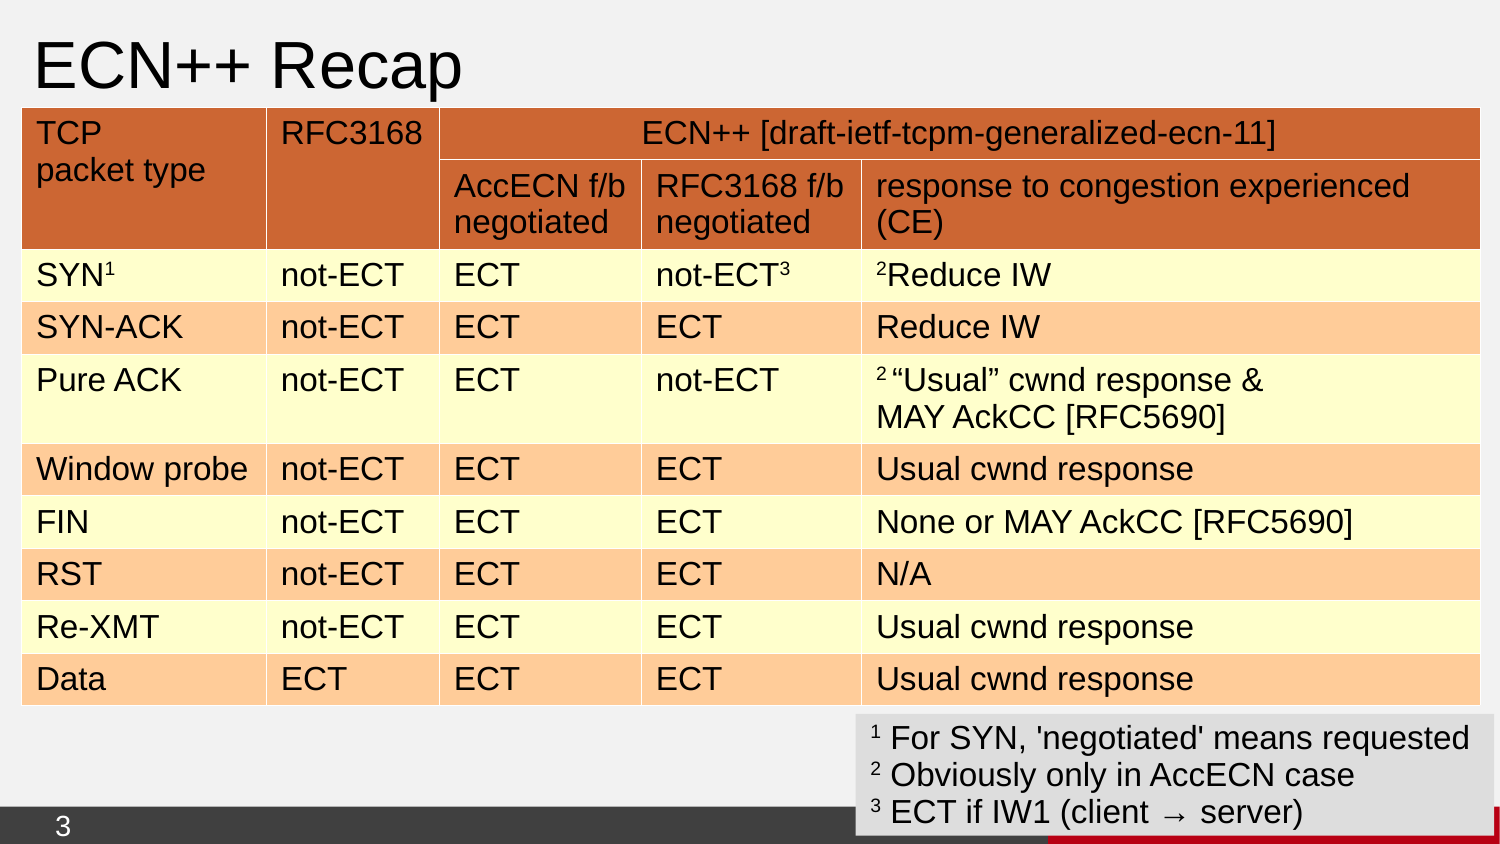

# ECN++ Recap
| TCP packet type | RFC3168 | ECN++ [draft-ietf-tcpm-generalized-ecn-11] | | |
| --- | --- | --- | --- | --- |
| | | AccECN f/b negotiated | RFC3168 f/b negotiated | response to congestion experienced (CE) |
| SYN1 | not-ECT | ECT | not-ECT3 | 2Reduce IW |
| SYN-ACK | not-ECT | ECT | ECT | Reduce IW |
| Pure ACK | not-ECT | ECT | not-ECT | 2 “Usual” cwnd response & MAY AckCC [RFC5690] |
| Window probe | not-ECT | ECT | ECT | Usual cwnd response |
| FIN | not-ECT | ECT | ECT | None or MAY AckCC [RFC5690] |
| RST | not-ECT | ECT | ECT | N/A |
| Re-XMT | not-ECT | ECT | ECT | Usual cwnd response |
| Data | ECT | ECT | ECT | Usual cwnd response |
1 For SYN, 'negotiated' means requested
2 Obviously only in AccECN case
3 ECT if IW1 (client → server)
3